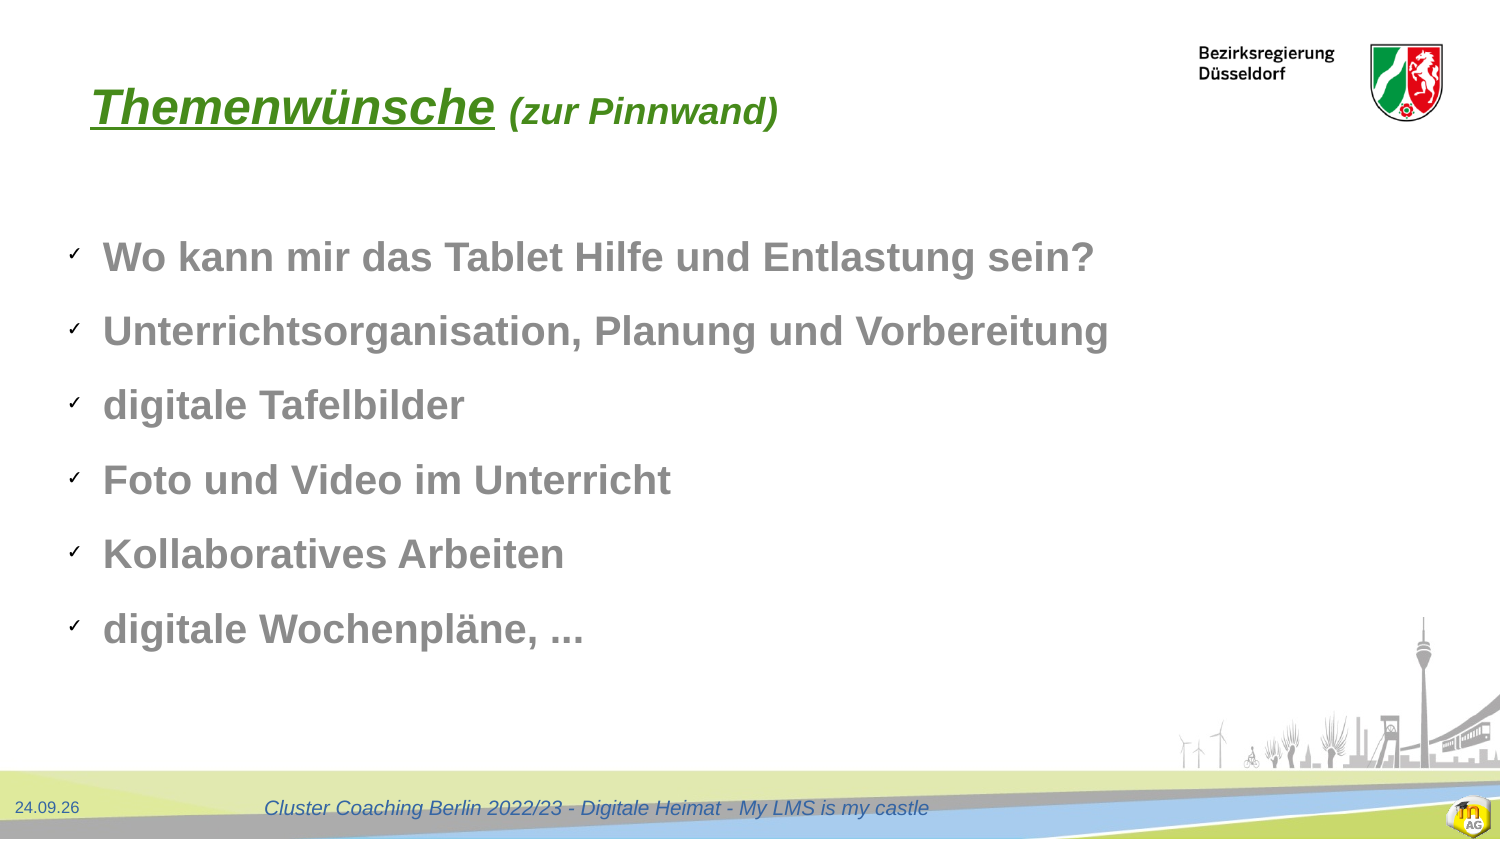

# Themenwünsche (zur Pinnwand)
 Wo kann mir das Tablet Hilfe und Entlastung sein?
 Unterrichtsorganisation, Planung und Vorbereitung
 digitale Tafelbilder
 Foto und Video im Unterricht
 Kollaboratives Arbeiten
 digitale Wochenpläne, ...